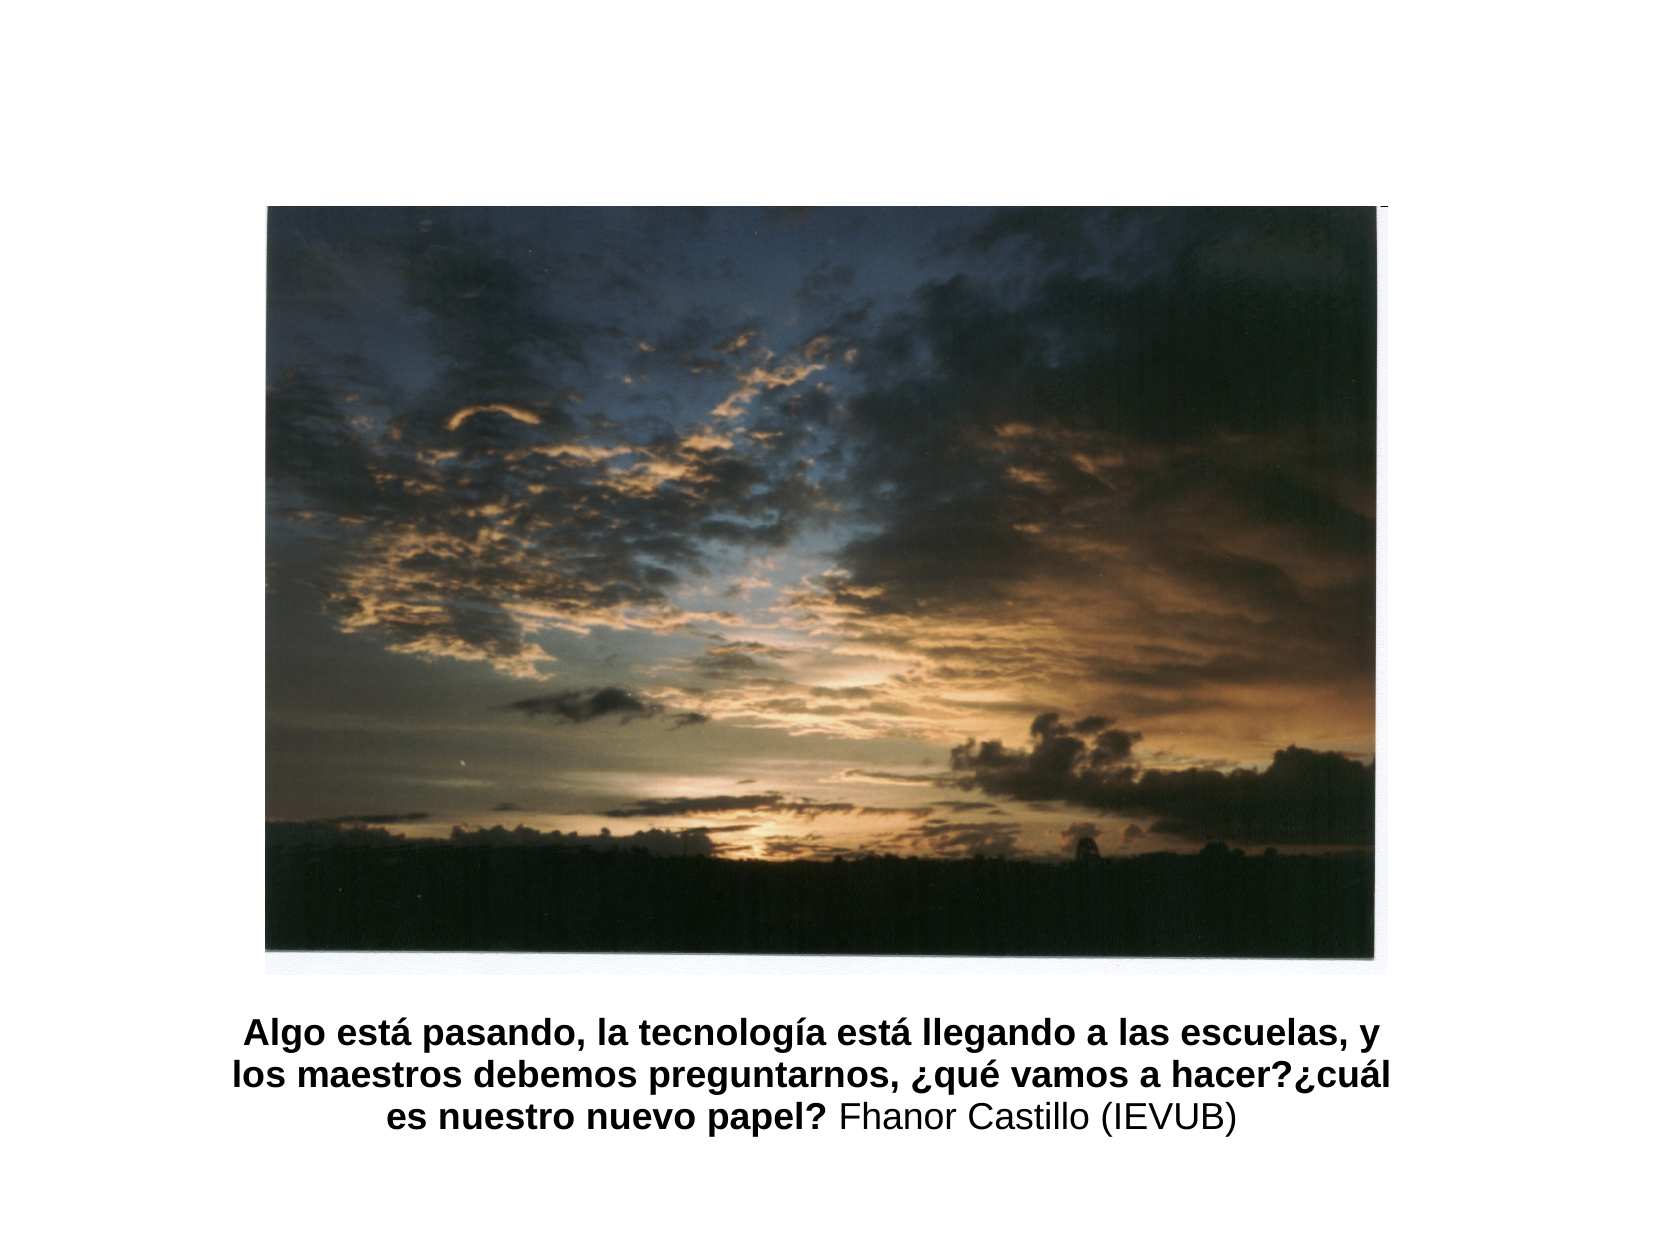

Algo está pasando, la tecnología está llegando a las escuelas, y los maestros debemos preguntarnos, ¿qué vamos a hacer?¿cuál es nuestro nuevo papel? Fhanor Castillo (IEVUB)